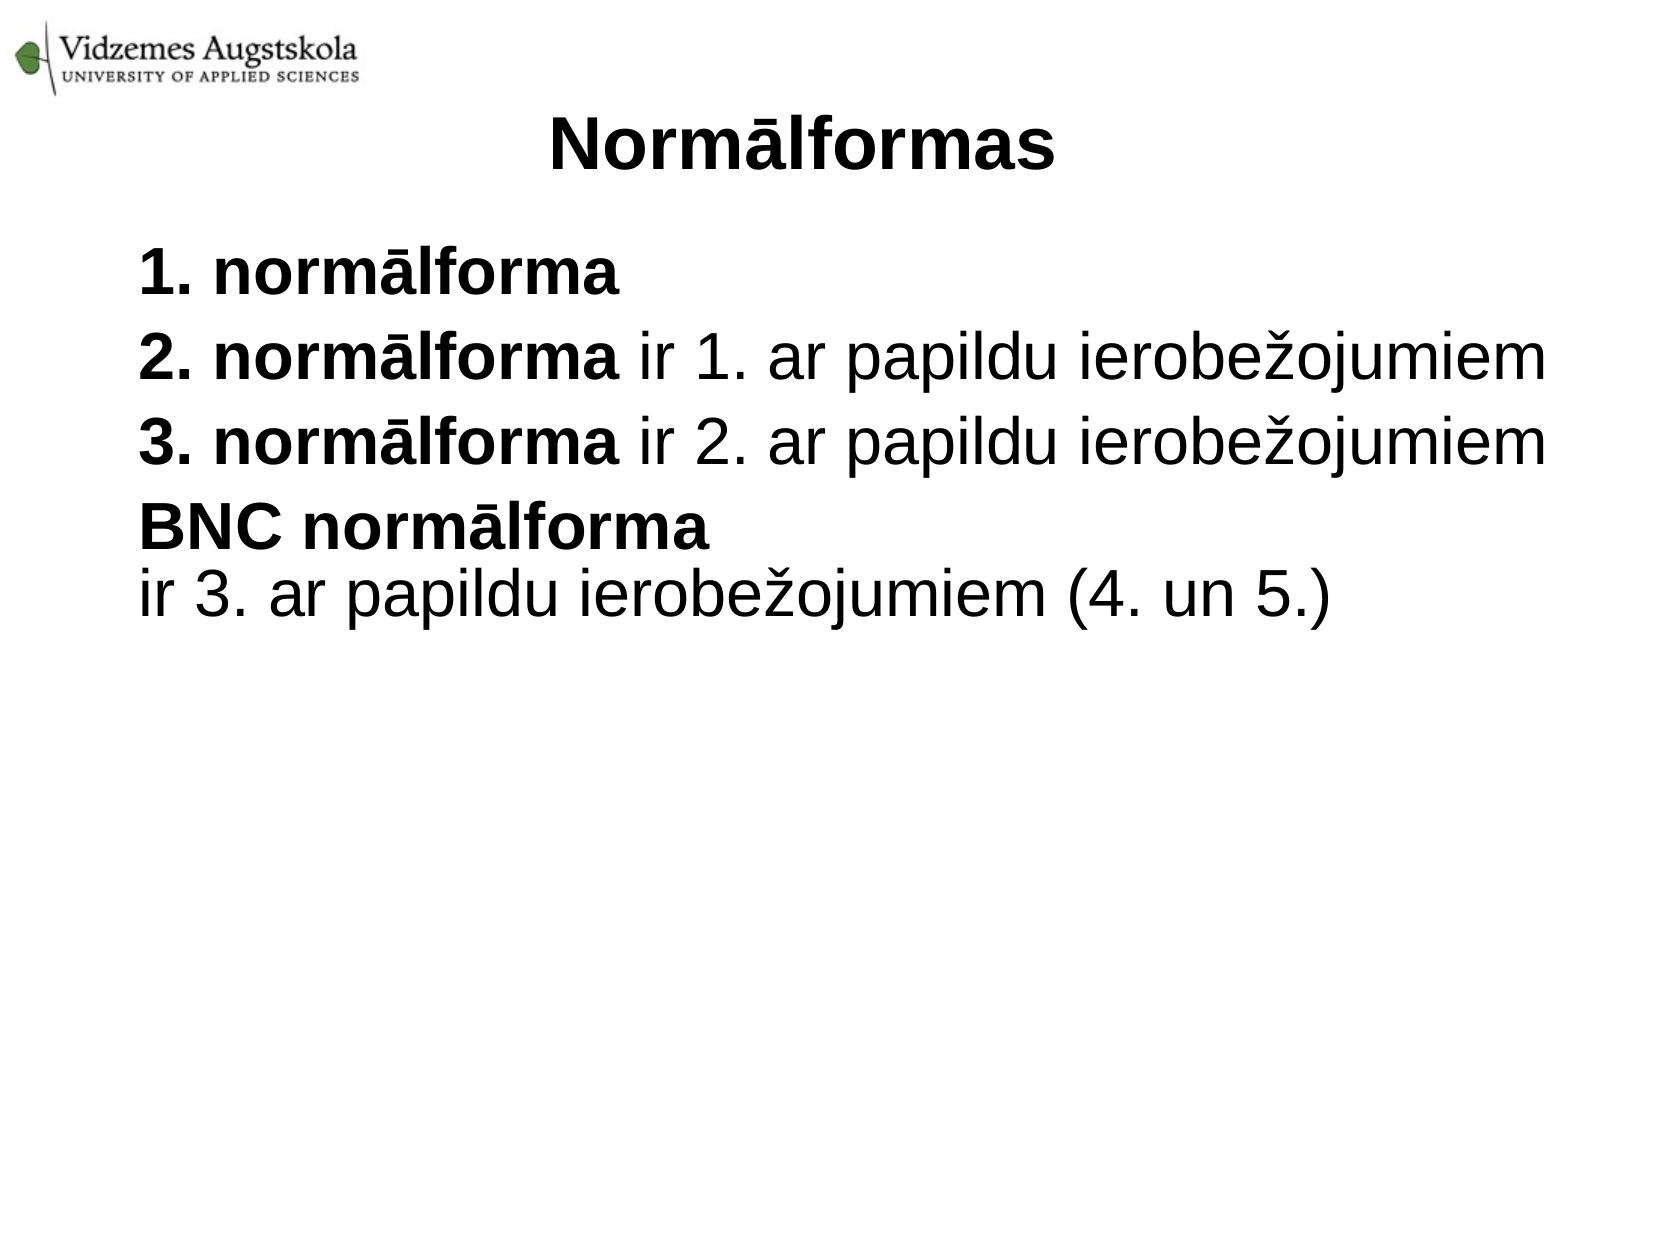

# Normālformas
1. normālforma
2. normālforma ir 1. ar papildu ierobežojumiem
3. normālforma ir 2. ar papildu ierobežojumiem
BNC normālforma
ir 3. ar papildu ierobežojumiem (4. un 5.)